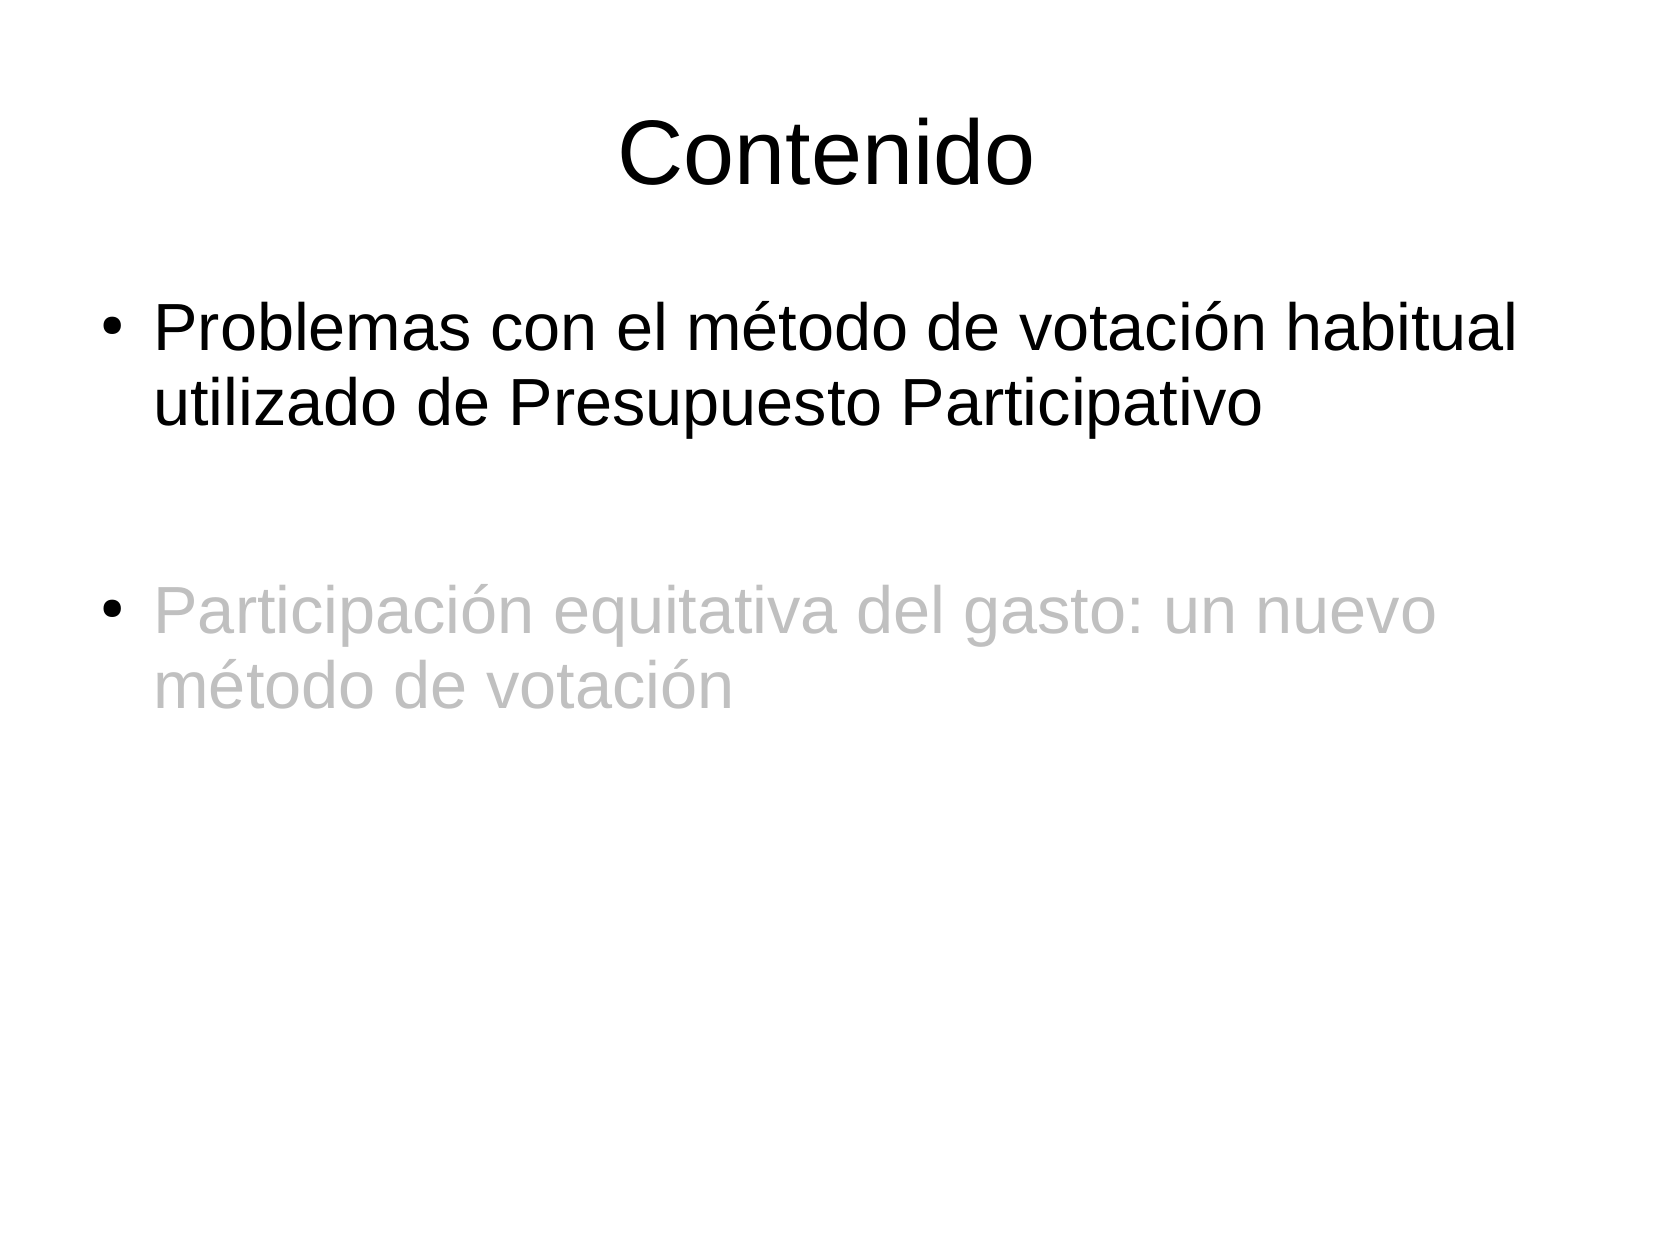

# Contenido
Problemas con el método de votación habitual utilizado de Presupuesto Participativo
Participación equitativa del gasto: un nuevo método de votación